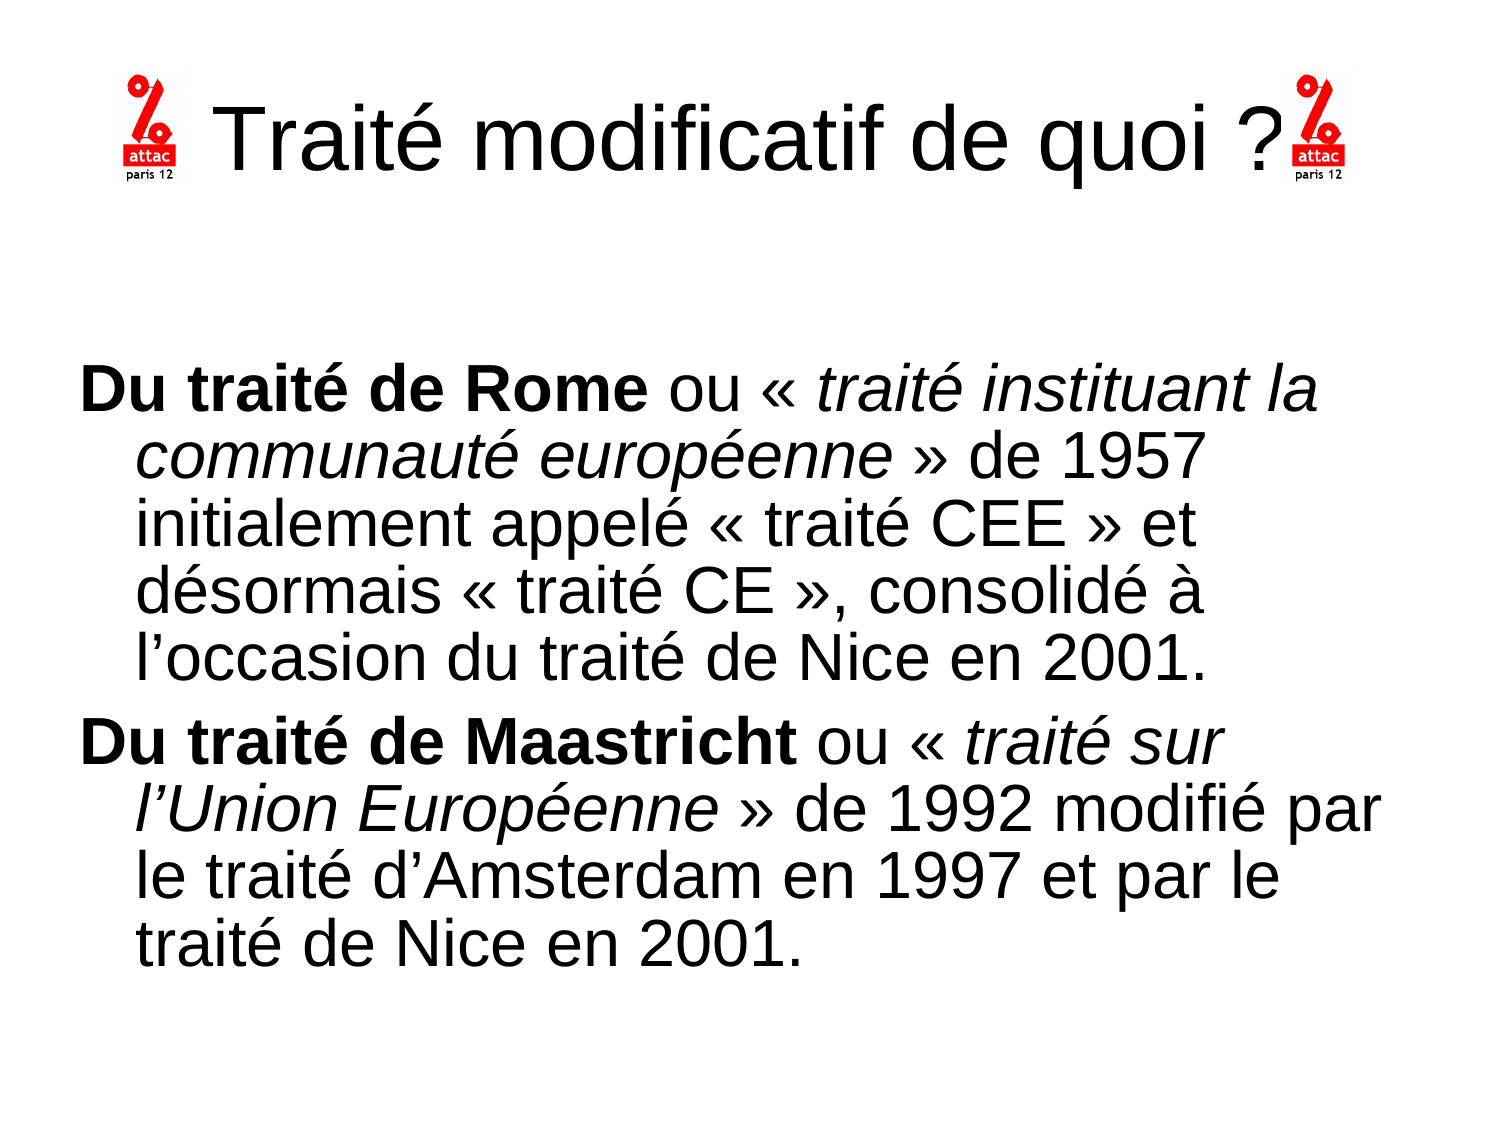

# Traité modificatif de quoi ?
Du traité de Rome ou « traité instituant la communauté européenne » de 1957 initialement appelé « traité CEE » et désormais « traité CE », consolidé à l’occasion du traité de Nice en 2001.
Du traité de Maastricht ou « traité sur l’Union Européenne » de 1992 modifié par le traité d’Amsterdam en 1997 et par le traité de Nice en 2001.